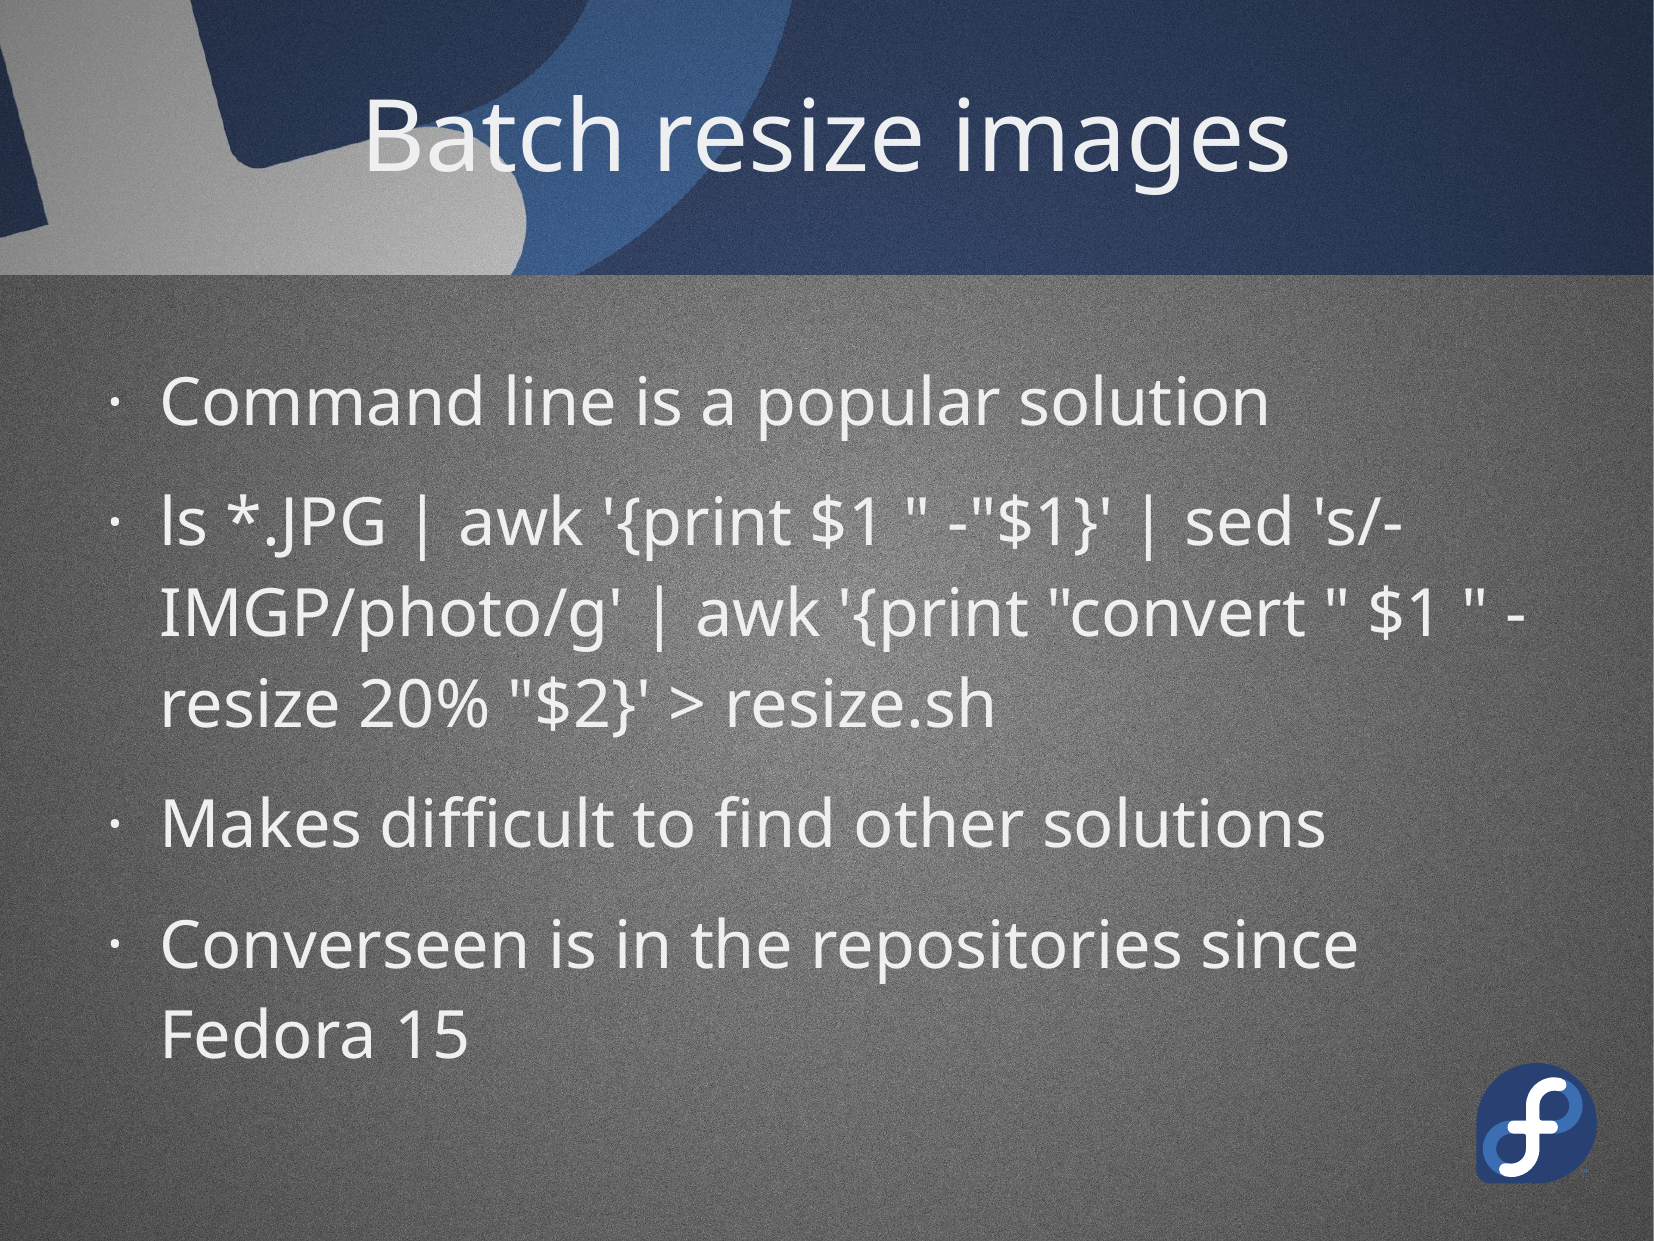

# Batch resize images
Command line is a popular solution
ls *.JPG | awk '{print $1 " -"$1}' | sed 's/-IMGP/photo/g' | awk '{print "convert " $1 " -resize 20% "$2}' > resize.sh
Makes difficult to find other solutions
Converseen is in the repositories since Fedora 15